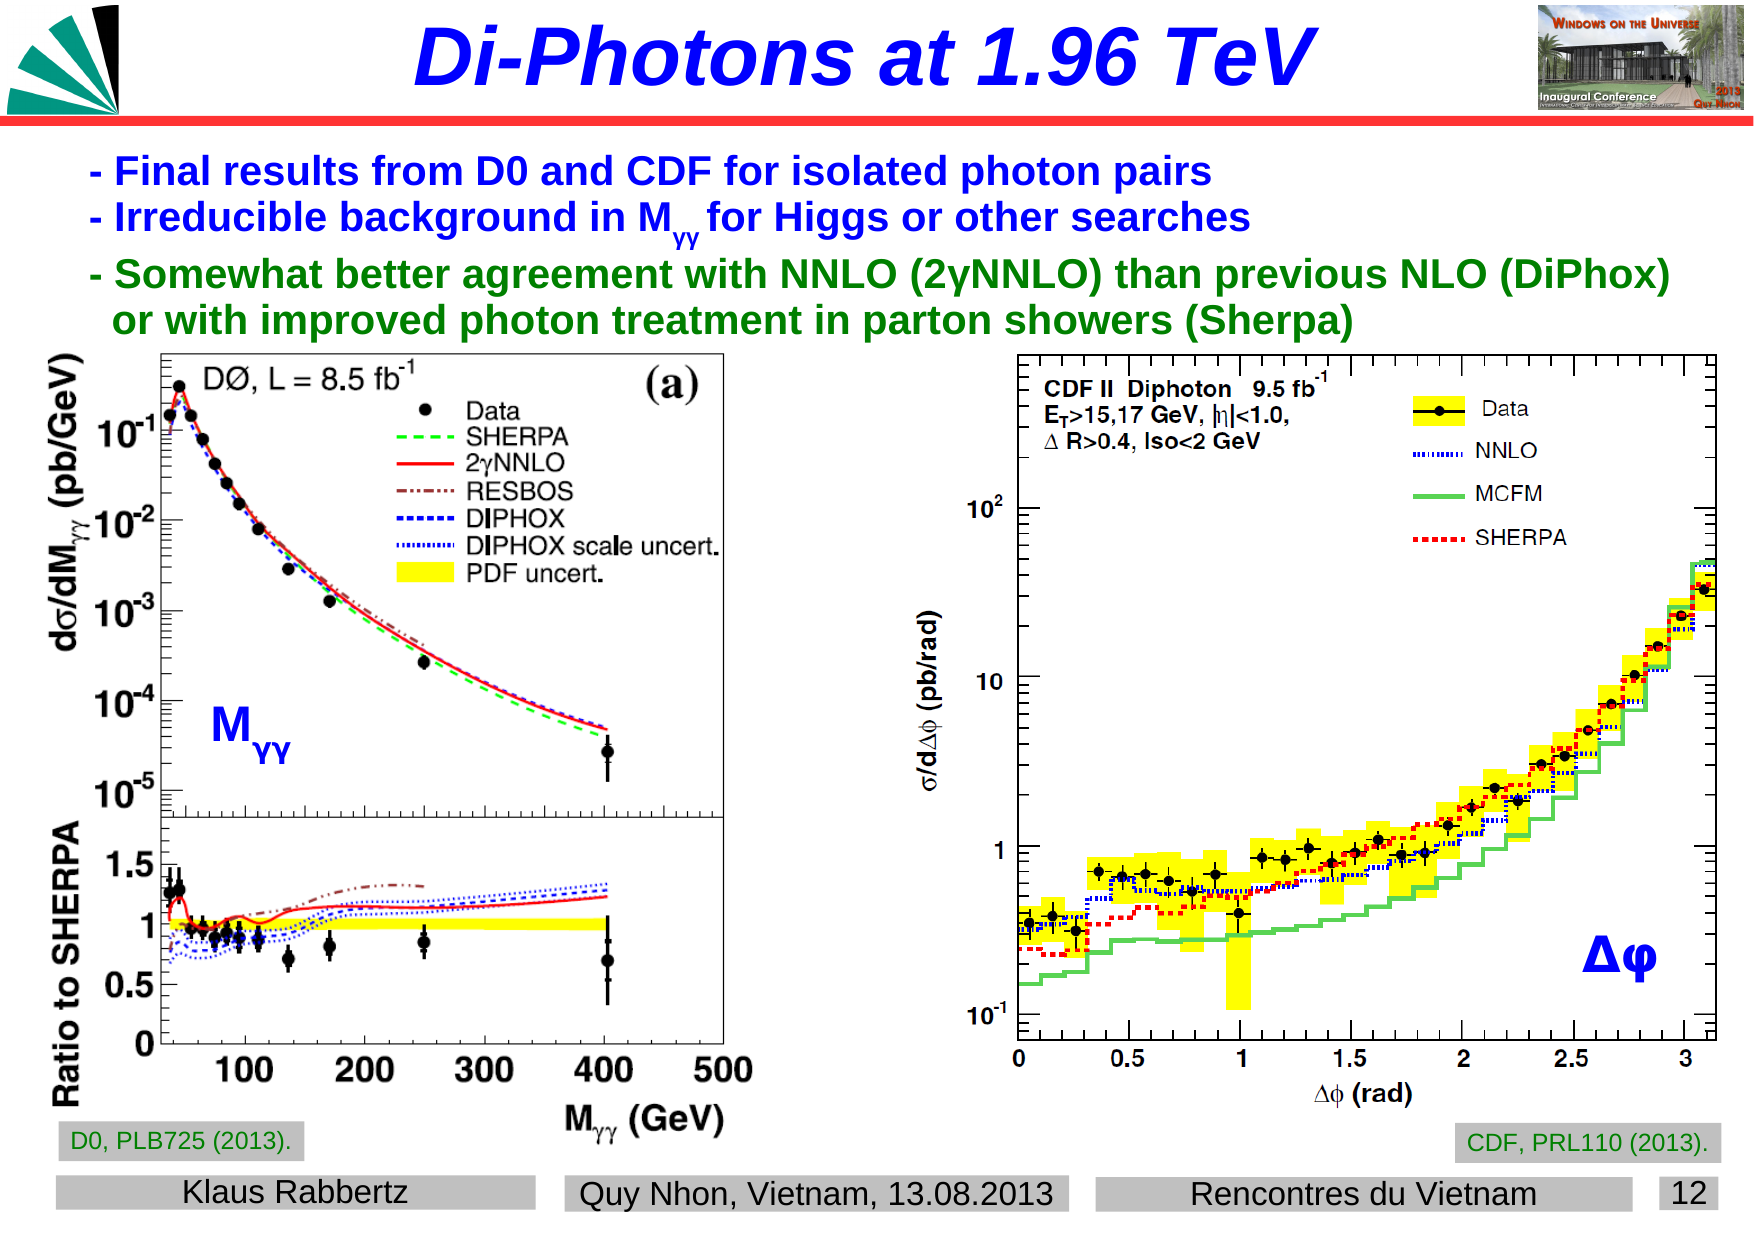

# Di-Photons at 1.96 TeV
- Final results from D0 and CDF for isolated photon pairs
- Irreducible background in Mγγ for Higgs or other searches
- Somewhat better agreement with NNLO (2γNNLO) than previous NLO (DiPhox)
 or with improved photon treatment in parton showers (Sherpa)
Mγγ
Δφ
D0, PLB725 (2013).
CDF, PRL110 (2013).